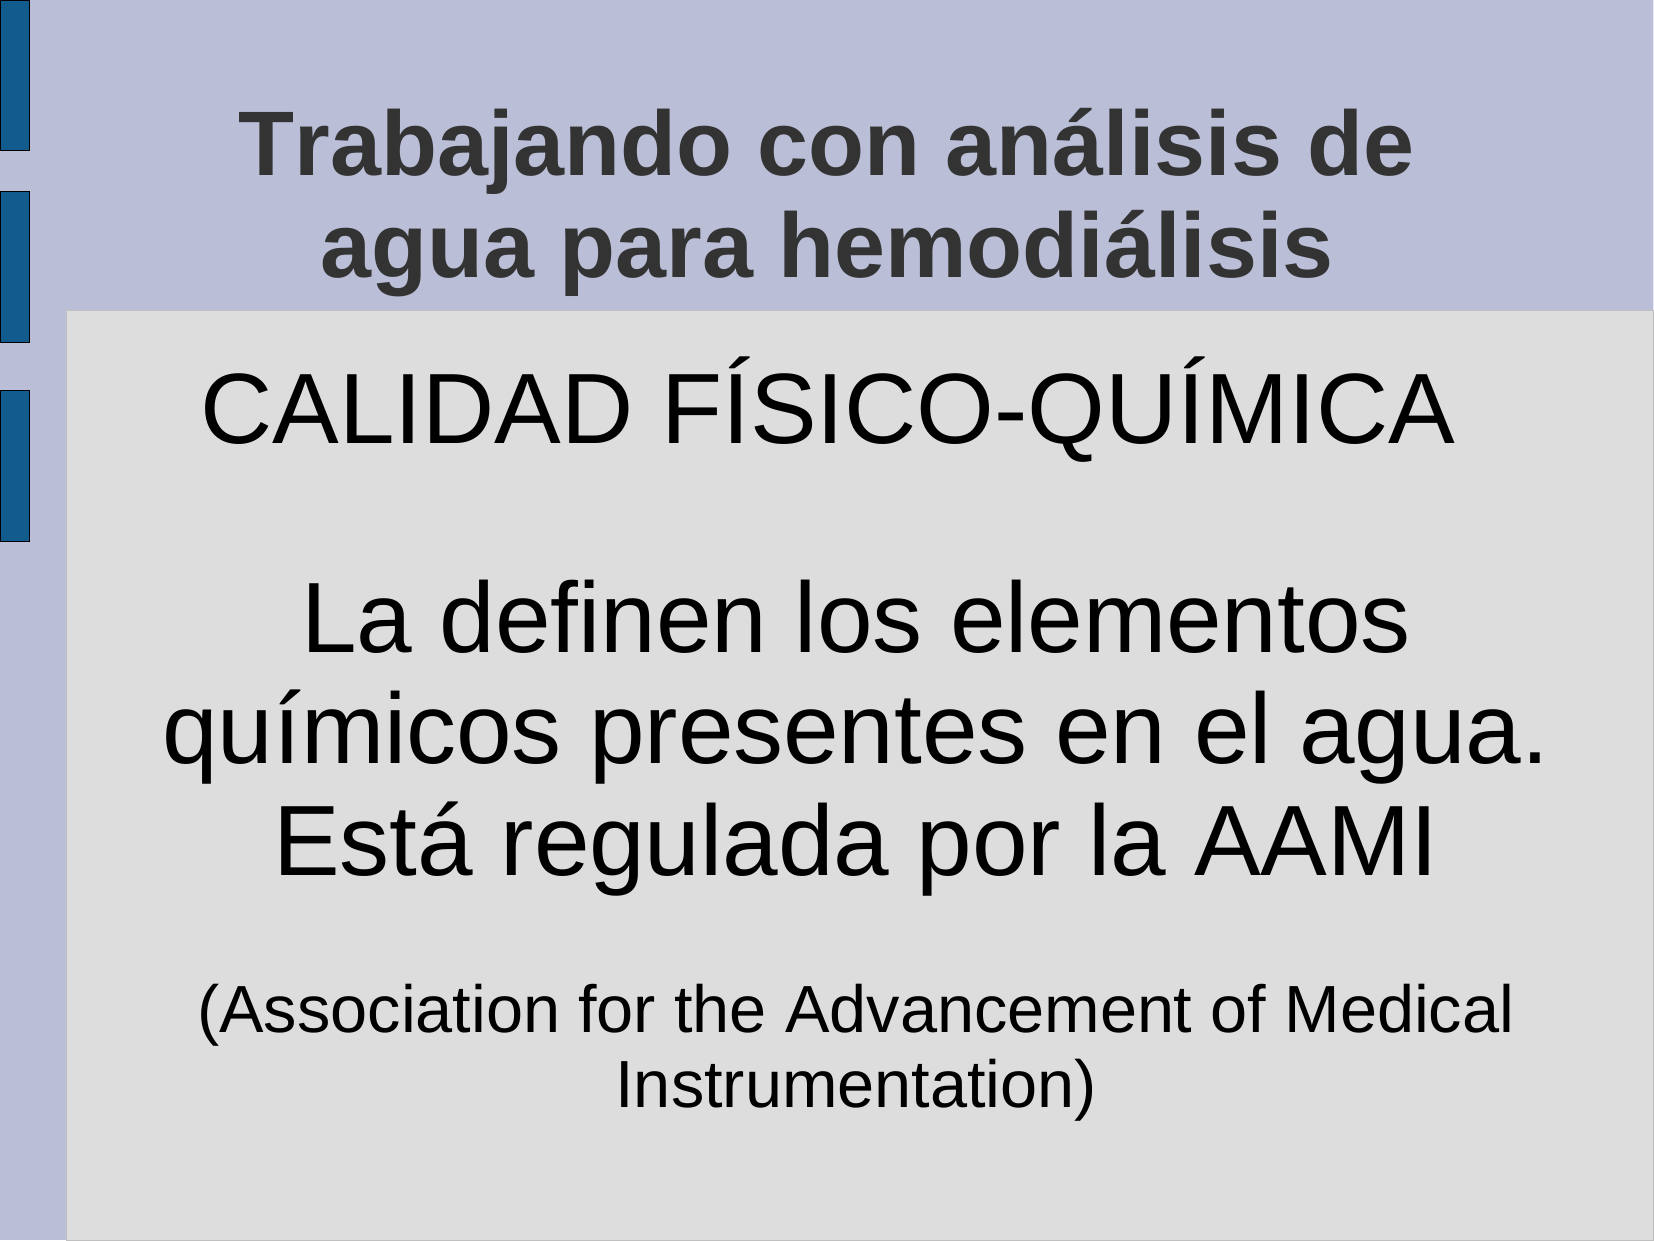

# Trabajando con análisis de agua para hemodiálisis
CALIDAD FÍSICO-QUÍMICA
La definen los elementos químicos presentes en el agua.
Está regulada por la AAMI
(Association for the Advancement of Medical Instrumentation)